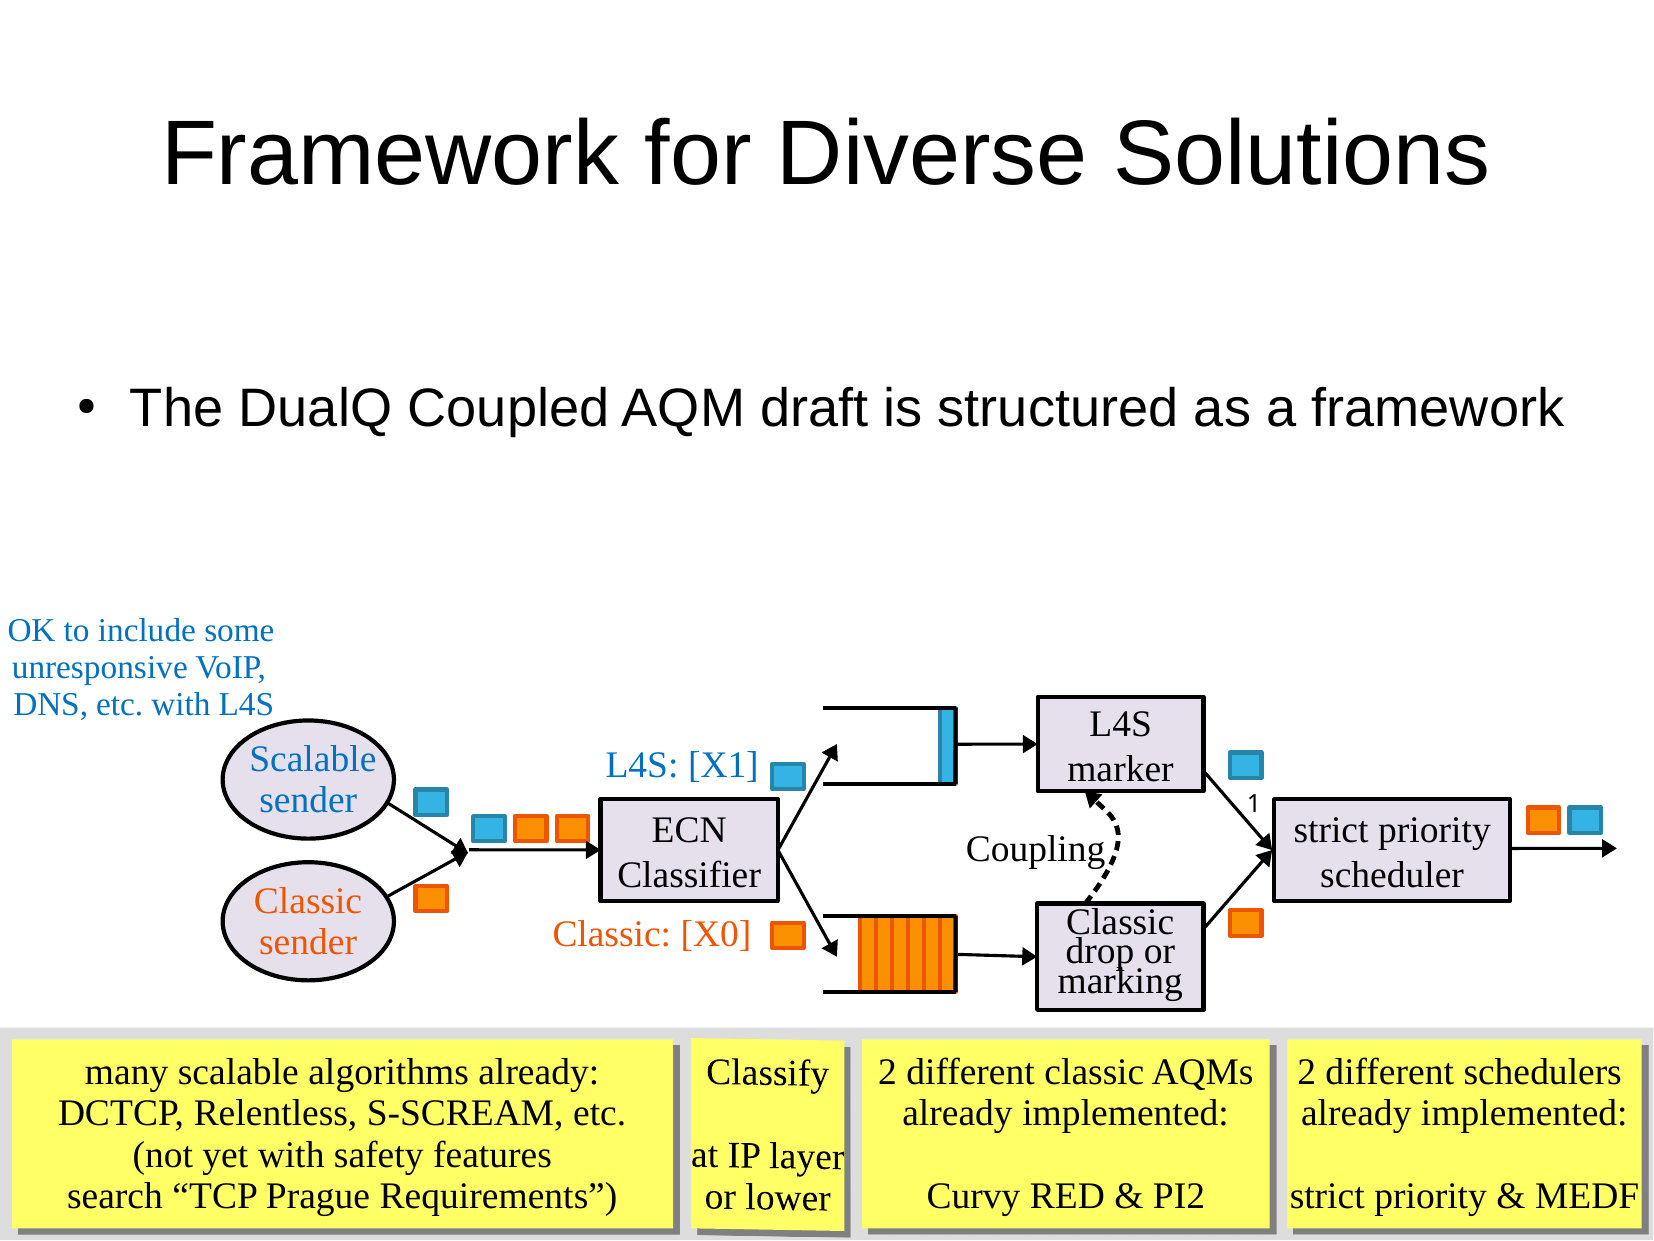

# Framework for Diverse Solutions
The DualQ Coupled AQM draft is structured as a framework
OK to include some
unresponsive VoIP,
DNS, etc. with L4S
L4S marker
 Scalable
sender
 L4S: [X1]
1
ECN
Classifier
strict priority scheduler
Coupling
Classic
sender
Classic: [X0]
Classic drop or marking
Classify
at IP layer
or lower
many scalable algorithms already:
DCTCP, Relentless, S-SCREAM, etc.
(not yet with safety features
search “TCP Prague Requirements”)
2 different classic AQMs
already implemented:
Curvy RED & PI2
2 different schedulers
already implemented:
strict priority & MEDF
6